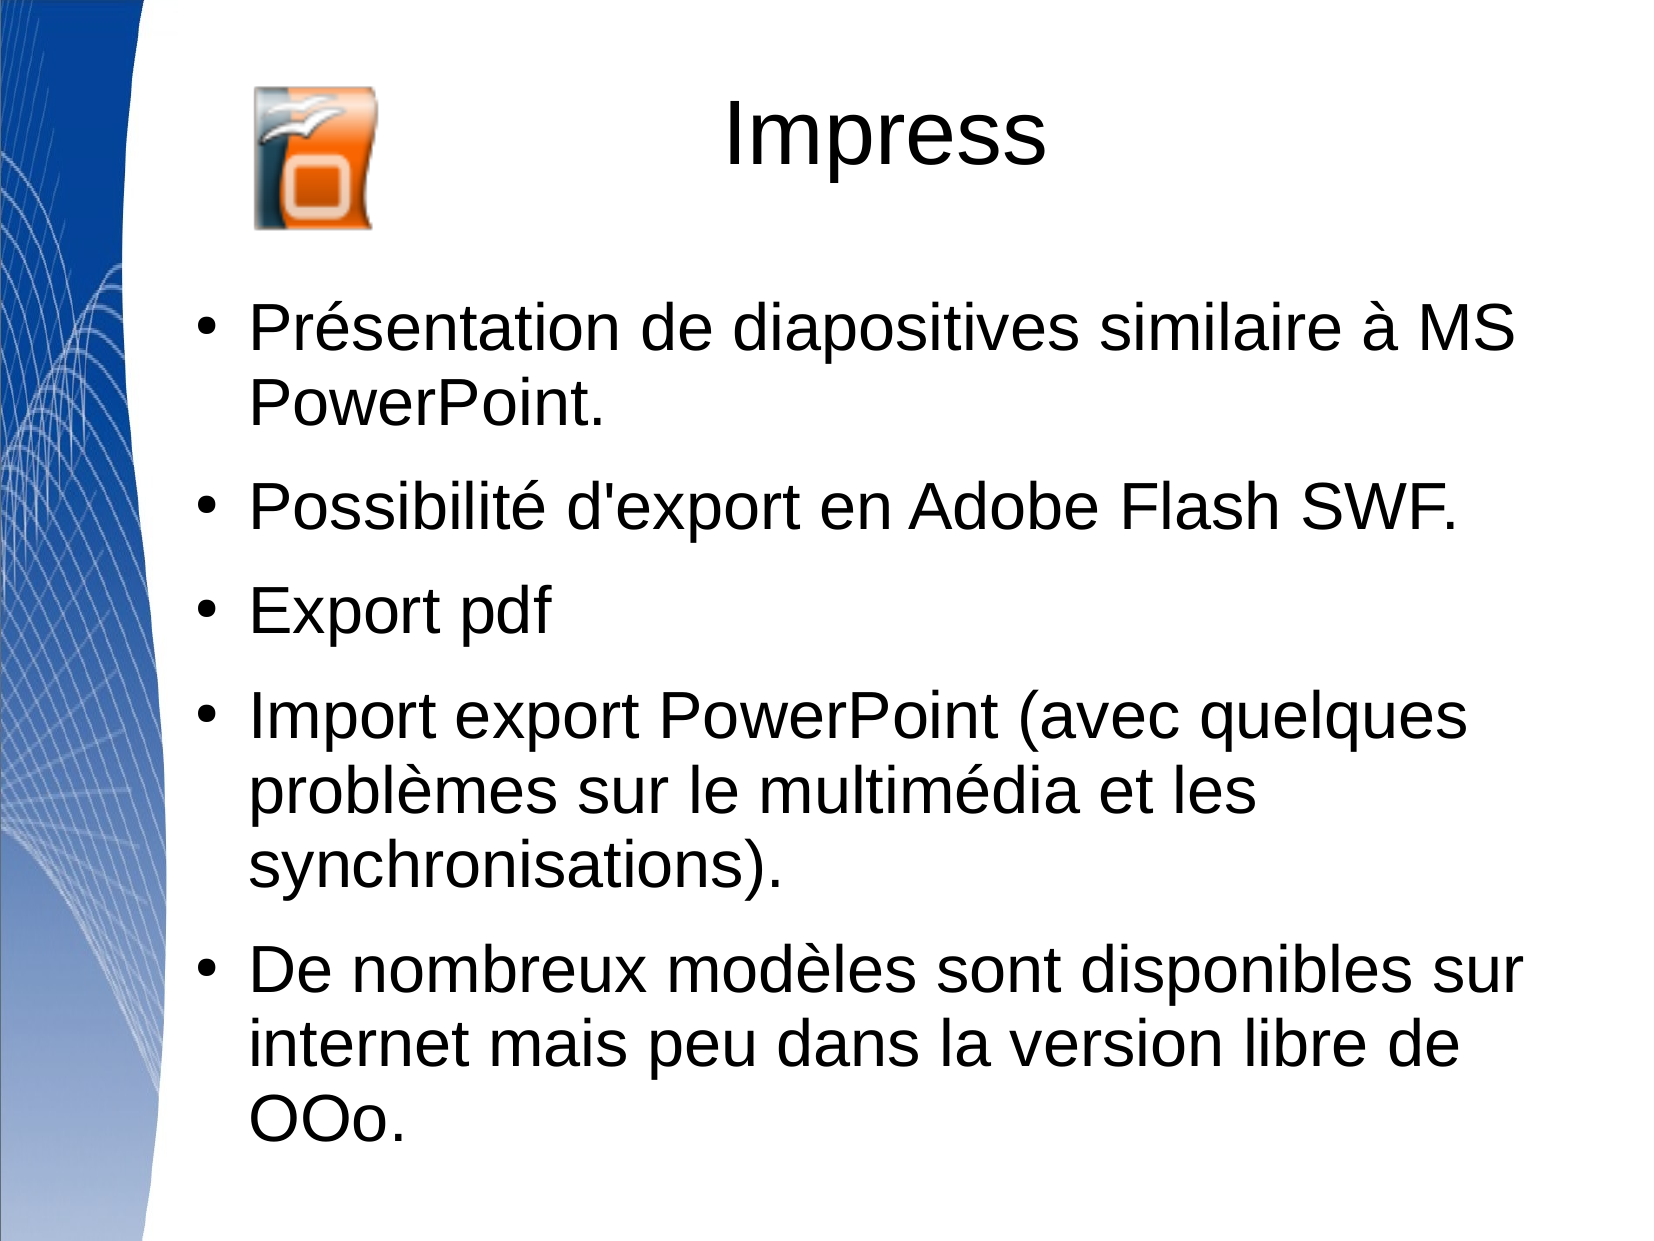

# Impress
Présentation de diapositives similaire à MS PowerPoint.
Possibilité d'export en Adobe Flash SWF.
Export pdf
Import export PowerPoint (avec quelques problèmes sur le multimédia et les synchronisations).
De nombreux modèles sont disponibles sur internet mais peu dans la version libre de OOo.